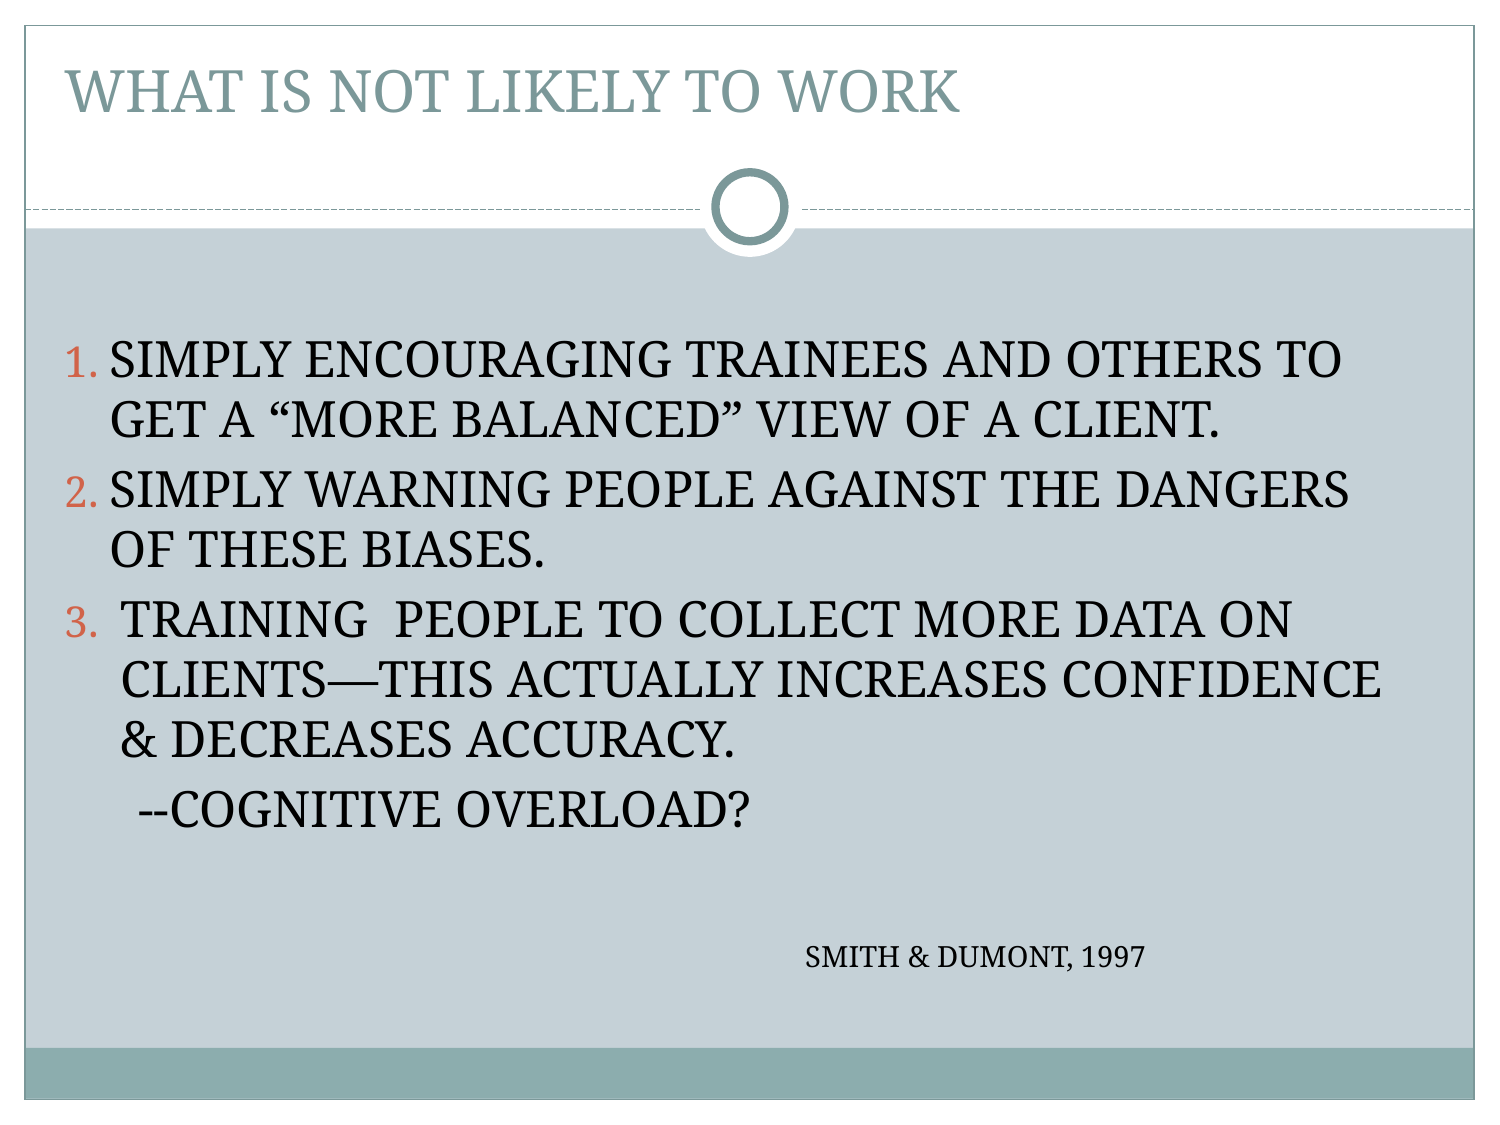

# WHAT IS NOT LIKELY TO WORK
SIMPLY ENCOURAGING TRAINEES AND OTHERS TO GET A “MORE BALANCED” VIEW OF A CLIENT.
SIMPLY WARNING PEOPLE AGAINST THE DANGERS OF THESE BIASES.
TRAINING PEOPLE TO COLLECT MORE DATA ON CLIENTS—THIS ACTUALLY INCREASES CONFIDENCE & DECREASES ACCURACY.
	--COGNITIVE OVERLOAD?
 SMITH & DUMONT, 1997